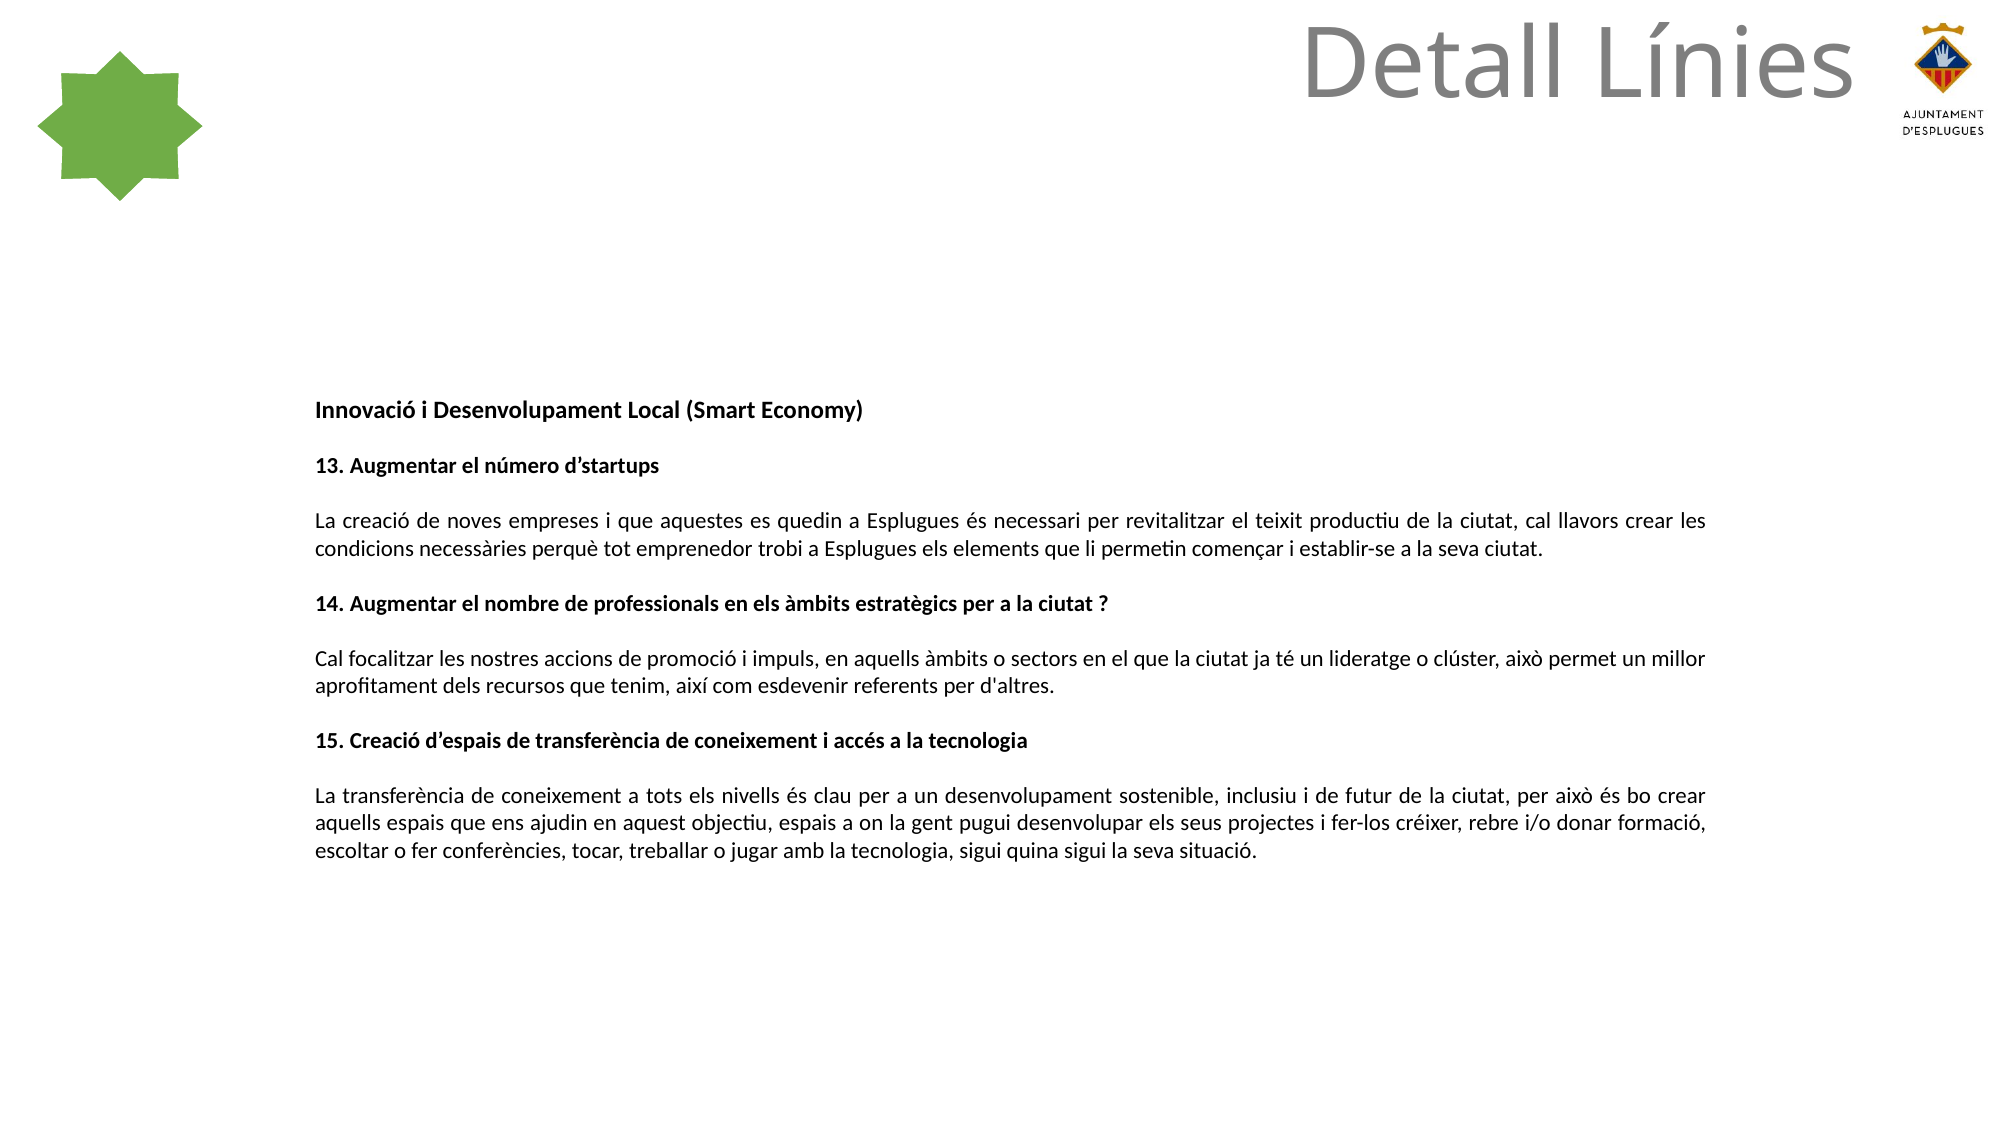

Detall Línies
Innovació i Desenvolupament Local (Smart Economy)
13. Augmentar el número d’startups
La creació de noves empreses i que aquestes es quedin a Esplugues és necessari per revitalitzar el teixit productiu de la ciutat, cal llavors crear les condicions necessàries perquè tot emprenedor trobi a Esplugues els elements que li permetin començar i establir-se a la seva ciutat.
14. Augmentar el nombre de professionals en els àmbits estratègics per a la ciutat ?
Cal focalitzar les nostres accions de promoció i impuls, en aquells àmbits o sectors en el que la ciutat ja té un lideratge o clúster, això permet un millor aprofitament dels recursos que tenim, així com esdevenir referents per d'altres.
15. Creació d’espais de transferència de coneixement i accés a la tecnologia
La transferència de coneixement a tots els nivells és clau per a un desenvolupament sostenible, inclusiu i de futur de la ciutat, per això és bo crear aquells espais que ens ajudin en aquest objectiu, espais a on la gent pugui desenvolupar els seus projectes i fer-los créixer, rebre i/o donar formació, escoltar o fer conferències, tocar, treballar o jugar amb la tecnologia, sigui quina sigui la seva situació.